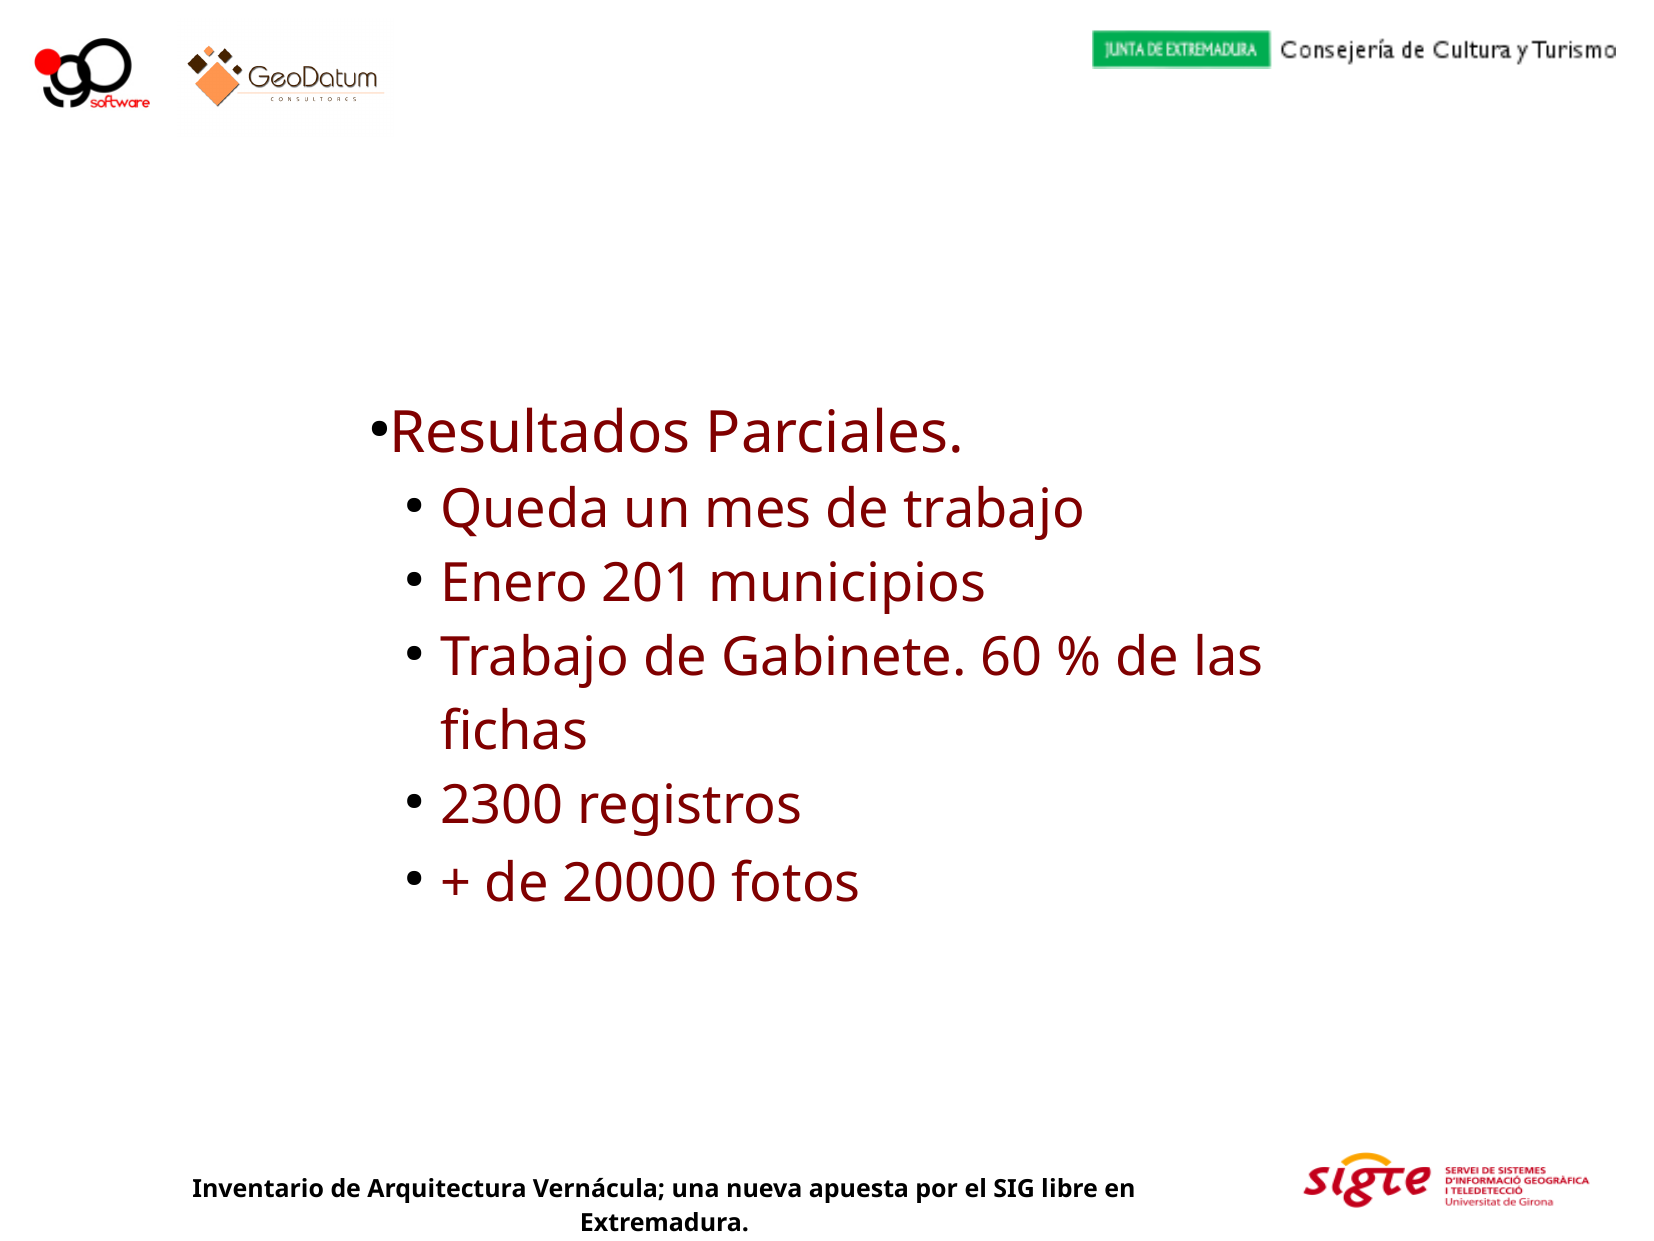

Resultados Parciales.
Queda un mes de trabajo
Enero 201 municipios
Trabajo de Gabinete. 60 % de las fichas
2300 registros
+ de 20000 fotos
Inventario de Arquitectura Vernácula; una nueva apuesta por el SIG libre en Extremadura.